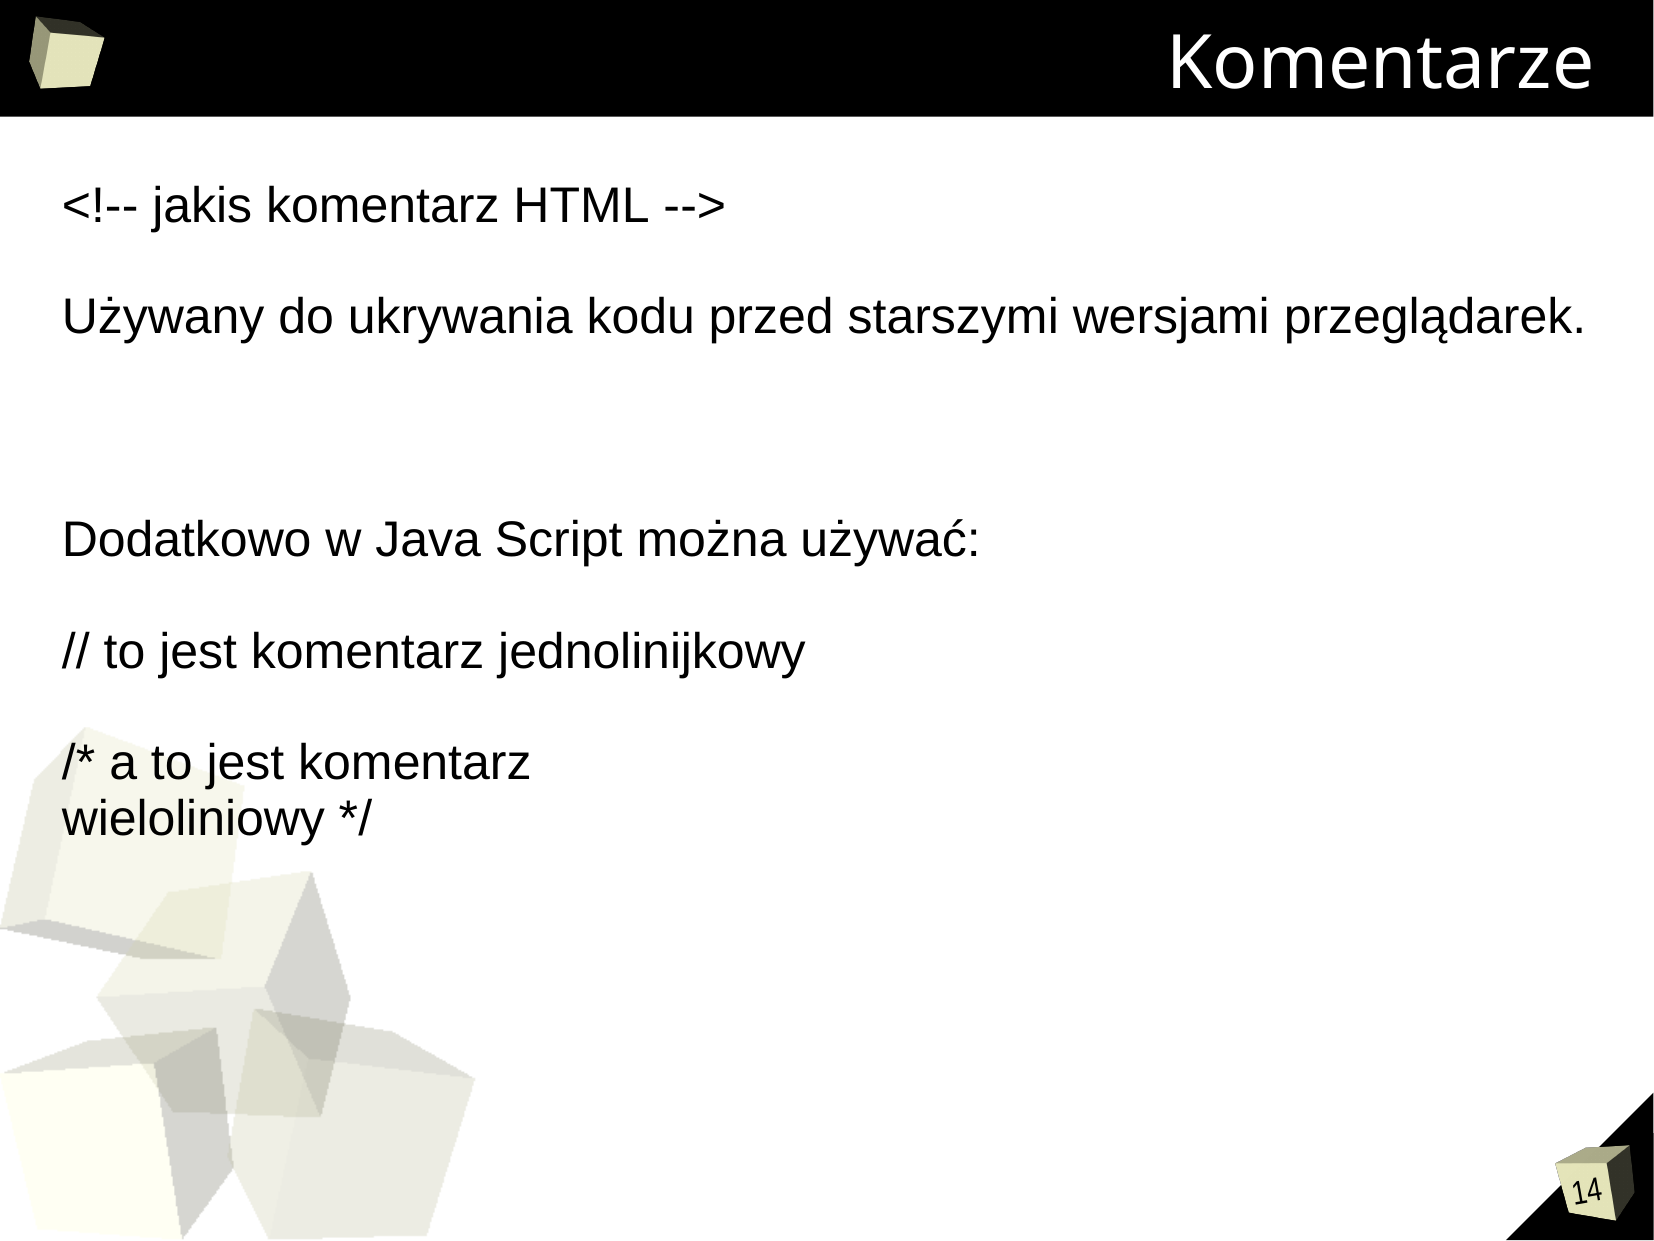

# Komentarze
<!-- jakis komentarz HTML -->
Używany do ukrywania kodu przed starszymi wersjami przeglądarek.
Dodatkowo w Java Script można używać:
// to jest komentarz jednolinijkowy
/* a to jest komentarz
wieloliniowy */